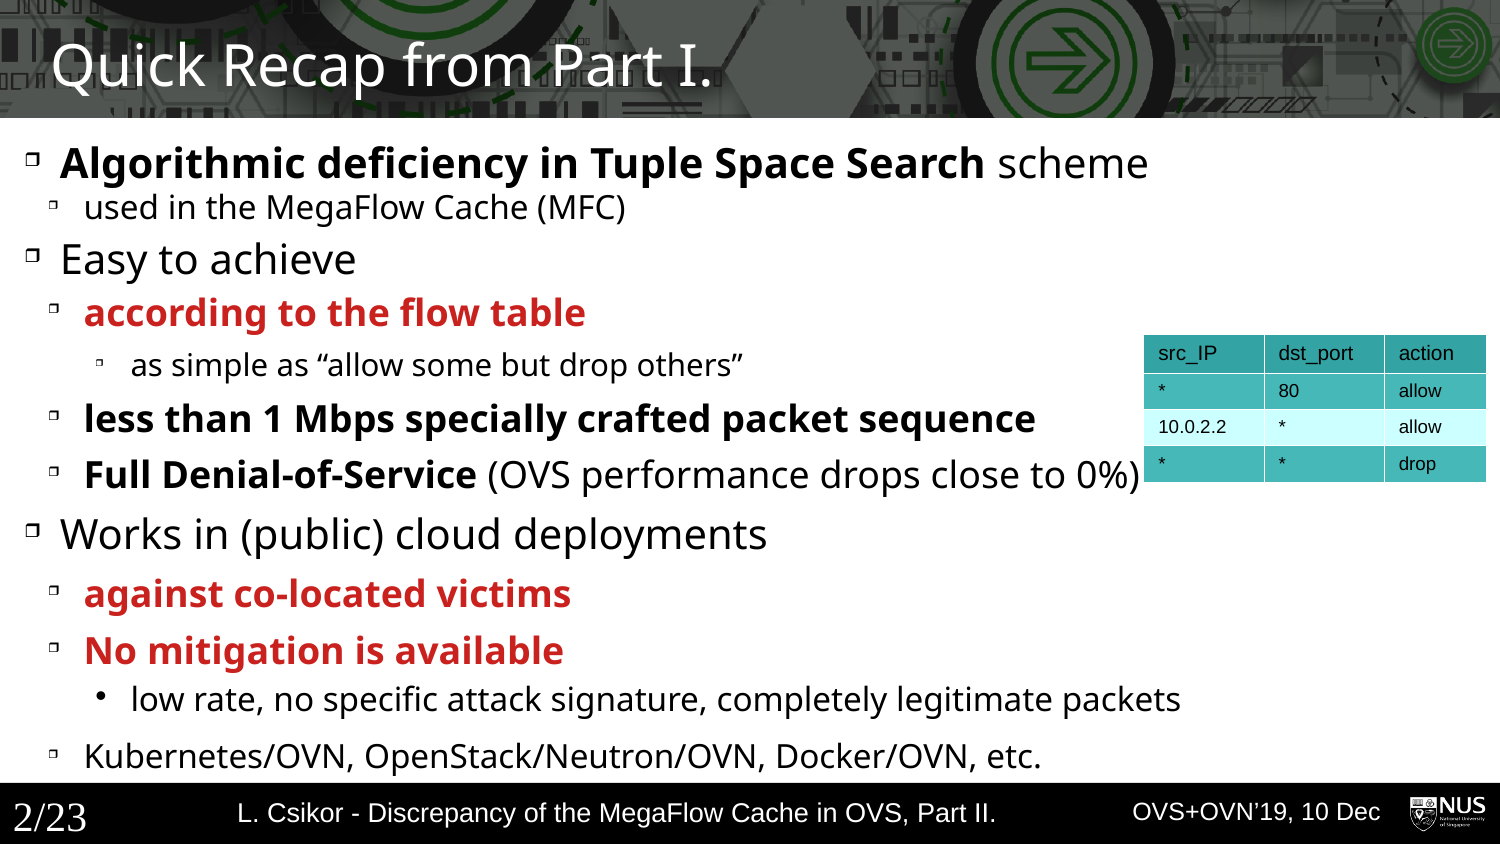

Quick Recap from Part I.
Algorithmic deficiency in Tuple Space Search scheme
used in the MegaFlow Cache (MFC)
Easy to achieve
according to the flow table
as simple as “allow some but drop others”
less than 1 Mbps specially crafted packet sequence
Full Denial-of-Service (OVS performance drops close to 0%)
Works in (public) cloud deployments
against co-located victims
No mitigation is available
low rate, no specific attack signature, completely legitimate packets
Kubernetes/OVN, OpenStack/Neutron/OVN, Docker/OVN, etc.
| src\_IP | dst\_port | action |
| --- | --- | --- |
| \* | 80 | allow |
| 10.0.2.2 | \* | allow |
| \* | \* | drop |